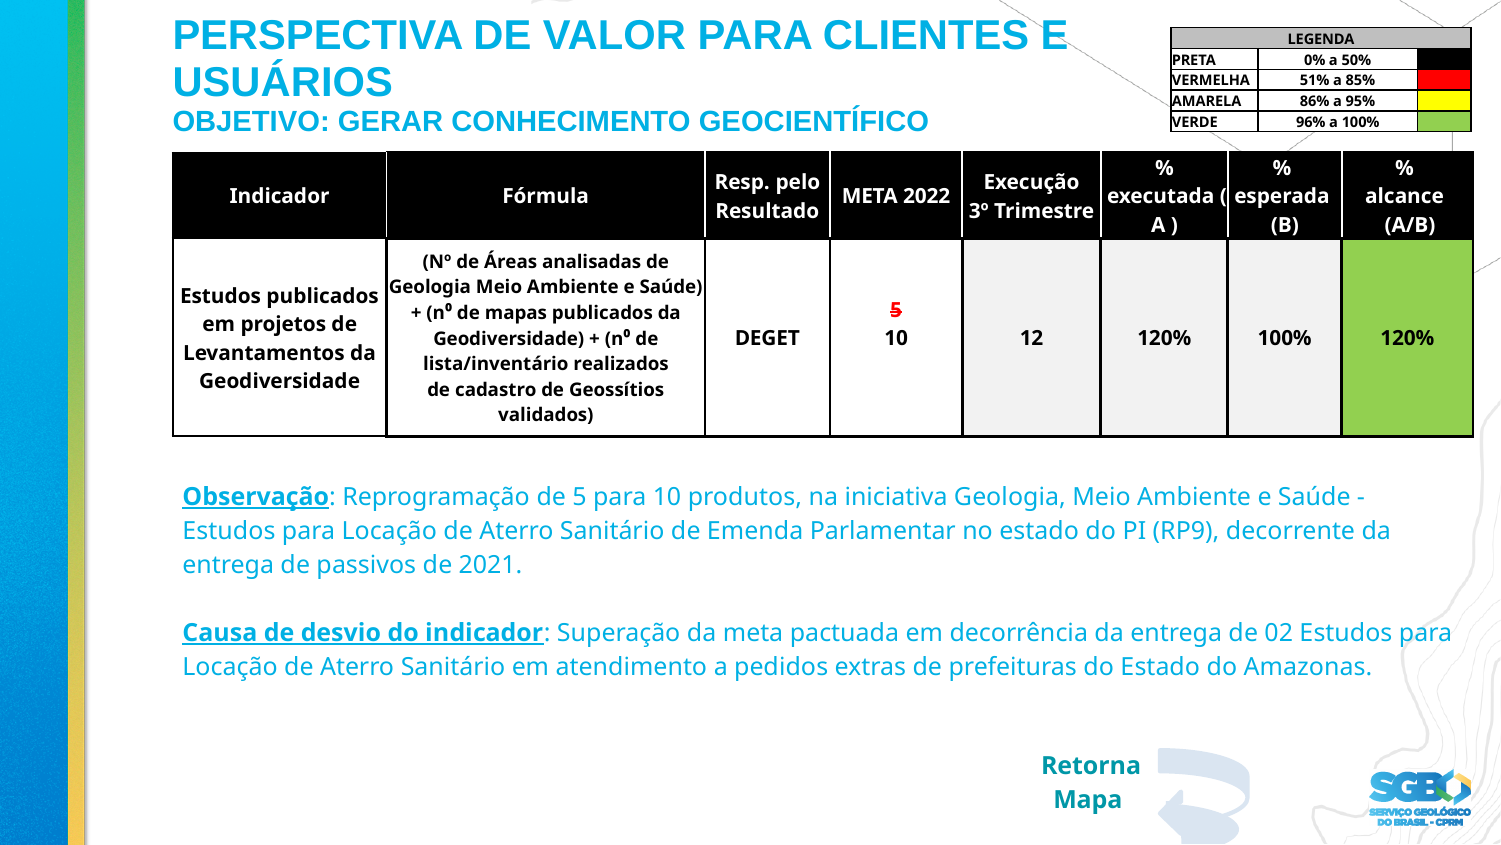

PERSPECTIVA DE VALOR PARA CLIENTES E USUÁRIOS
OBJETIVO: GERAR CONHECIMENTO GEOCIENTÍFICO
| LEGENDA | | |
| --- | --- | --- |
| PRETA | 0% a 50% | |
| VERMELHA | 51% a 85% | |
| AMARELA | 86% a 95% | |
| VERDE | 96% a 100% | |
| Indicador | Fórmula | Resp. pelo Resultado | META 2022 | Execução 3º Trimestre | % executada ( A ) | % esperada (B) | % alcance (A/B) |
| --- | --- | --- | --- | --- | --- | --- | --- |
| Estudos publicados em projetos de Levantamentos da Geodiversidade | (Nº de Áreas analisadas de Geologia Meio Ambiente e Saúde) + (n⁰ de mapas publicados da Geodiversidade) + (n⁰ de lista/inventário realizados de cadastro de Geossítios validados) | DEGET | 5 10 ​ | 12 | 120% | 100% | 120% |
Observação: Reprogramação de 5 para 10 produtos, na iniciativa Geologia, Meio Ambiente e Saúde - Estudos para Locação de Aterro Sanitário de Emenda Parlamentar no estado do PI (RP9), decorrente da entrega de passivos de 2021.
Causa de desvio do indicador: Superação da meta pactuada em decorrência da entrega de 02 Estudos para Locação de Aterro Sanitário em atendimento a pedidos extras de prefeituras do Estado do Amazonas.
Retorna Mapa